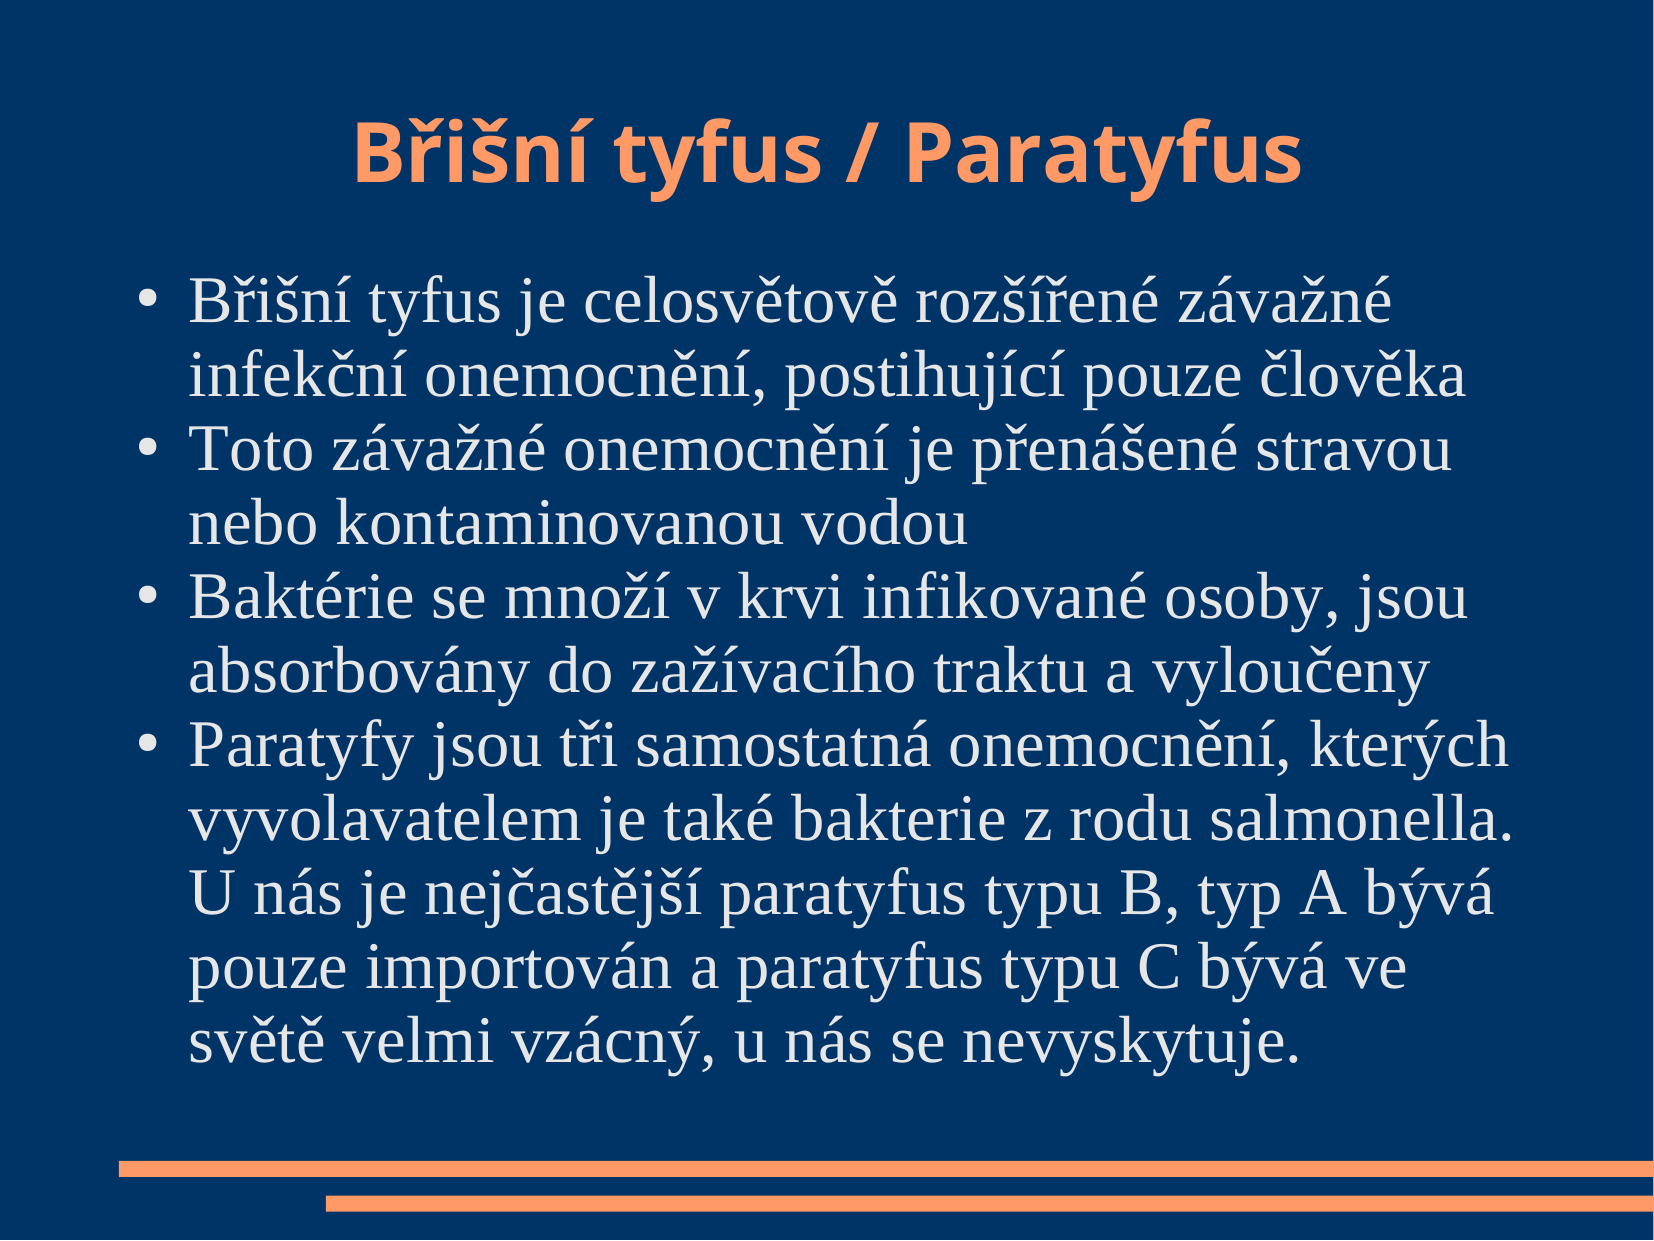

# Břišní tyfus / Paratyfus
Břišní tyfus je celosvětově rozšířené závažné infekční onemocnění, postihující pouze člověka
Toto závažné onemocnění je přenášené stravou nebo kontaminovanou vodou
Baktérie se množí v krvi infikované osoby, jsou absorbovány do zažívacího traktu a vyloučeny
Paratyfy jsou tři samostatná onemocnění, kterých vyvolavatelem je také bakterie z rodu salmonella. U nás je nejčastější paratyfus typu B, typ A bývá pouze importován a paratyfus typu C bývá ve světě velmi vzácný, u nás se nevyskytuje.